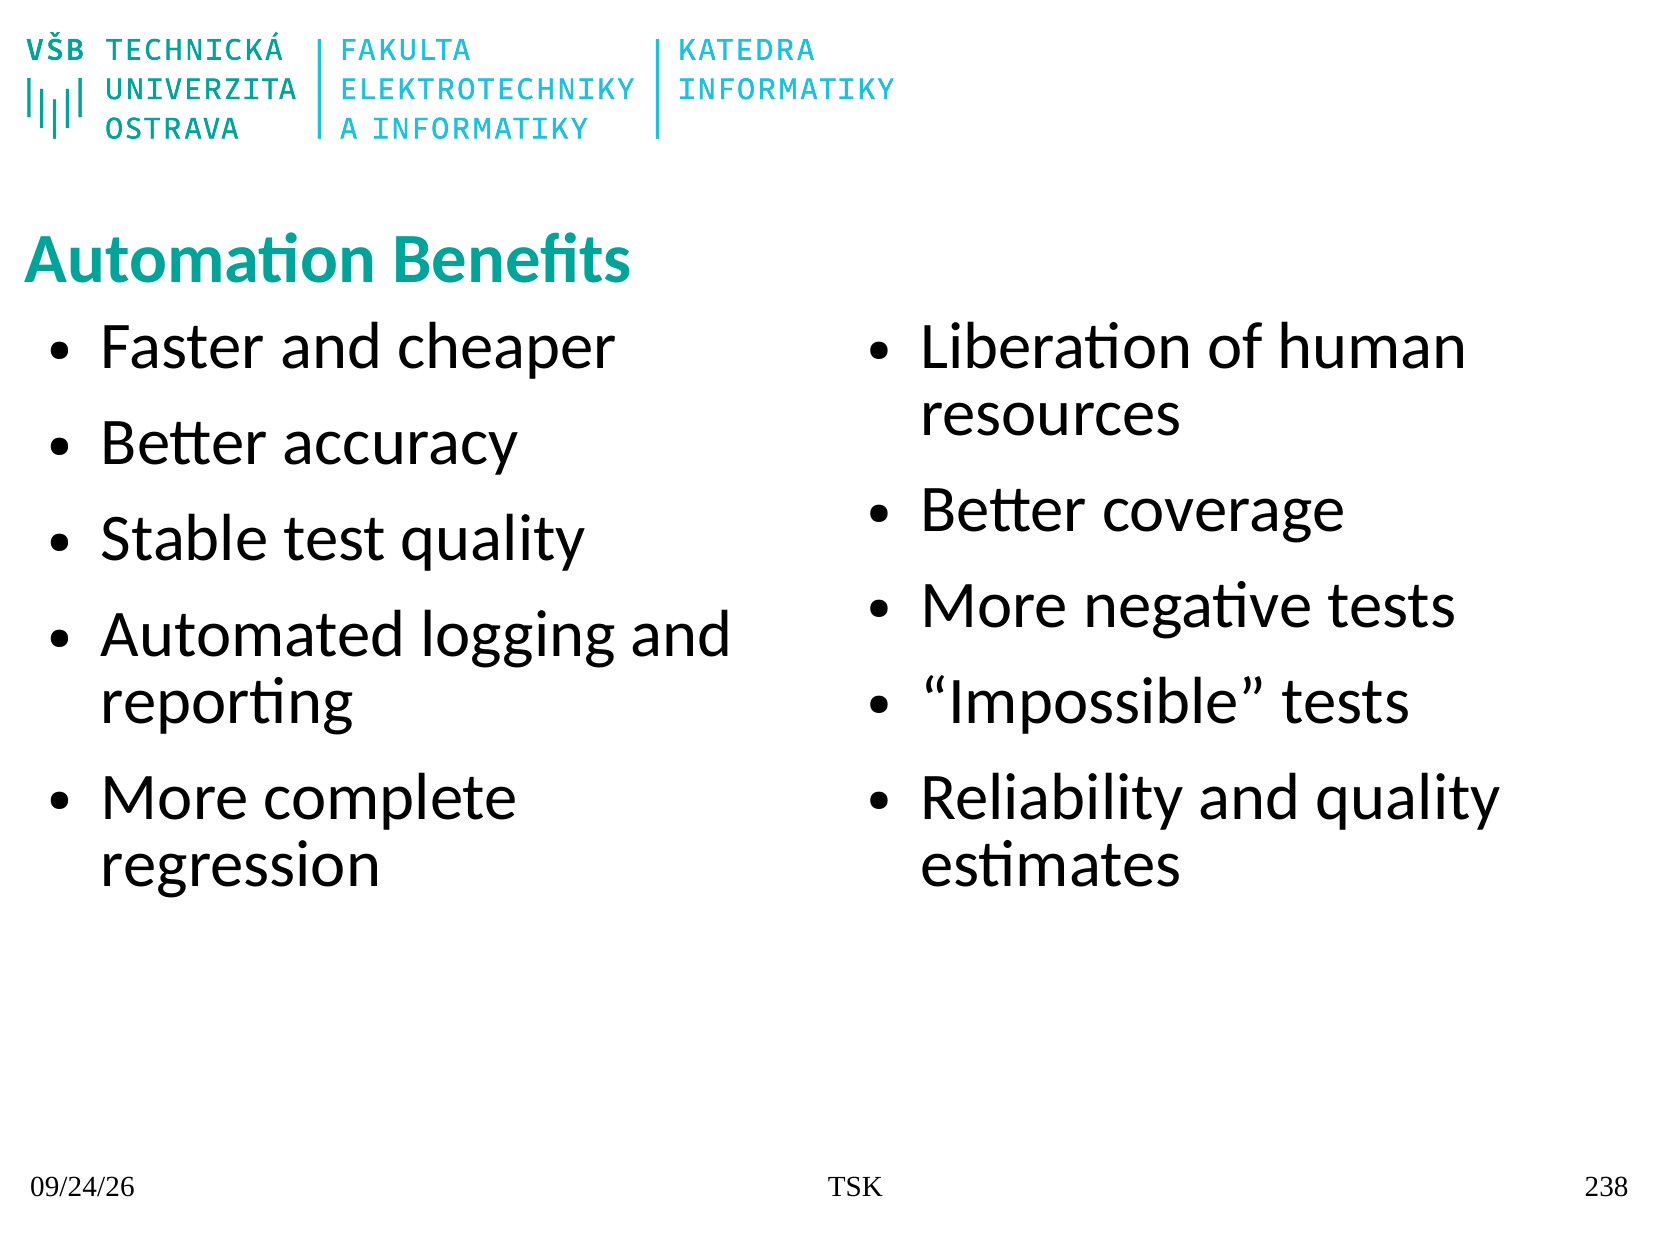

# Automation Benefits
Faster and cheaper
Better accuracy
Stable test quality
Automated logging and reporting
More complete regression
Liberation of human resources
Better coverage
More negative tests
“Impossible” tests
Reliability and quality estimates
TSK
238